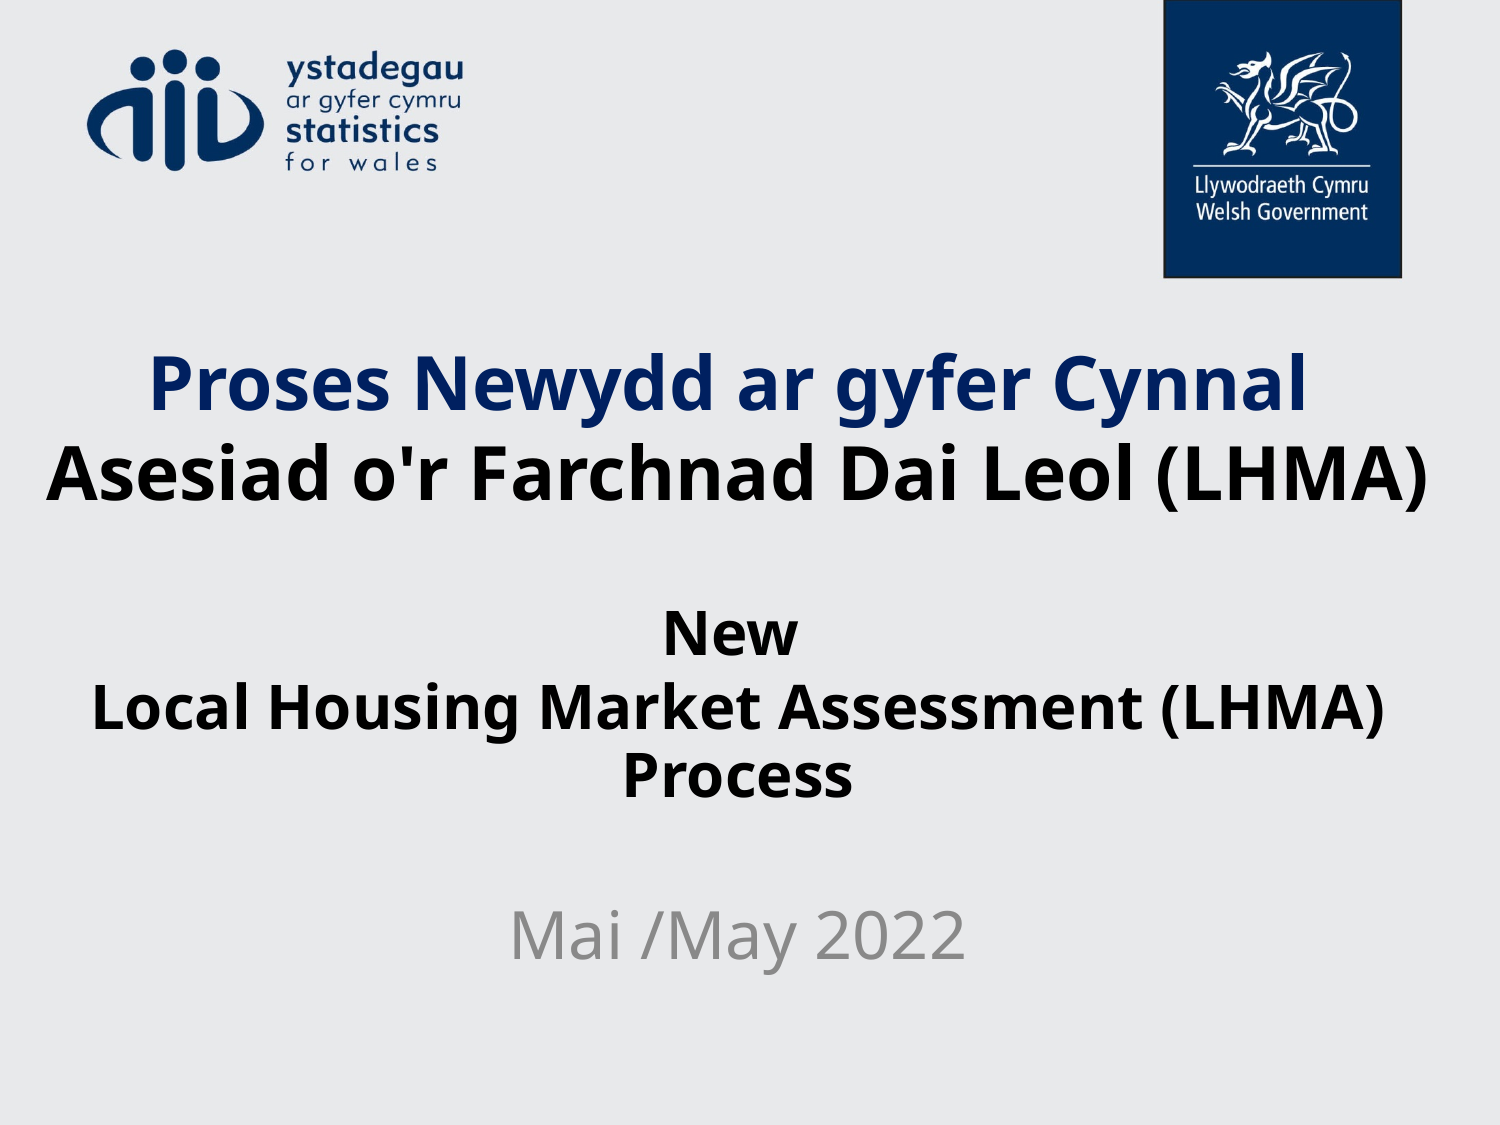

Proses Newydd ar gyfer Cynnal Asesiad o'r Farchnad Dai Leol (LHMA)
New Local Housing Market Assessment (LHMA)Process
# Mai /May 2022